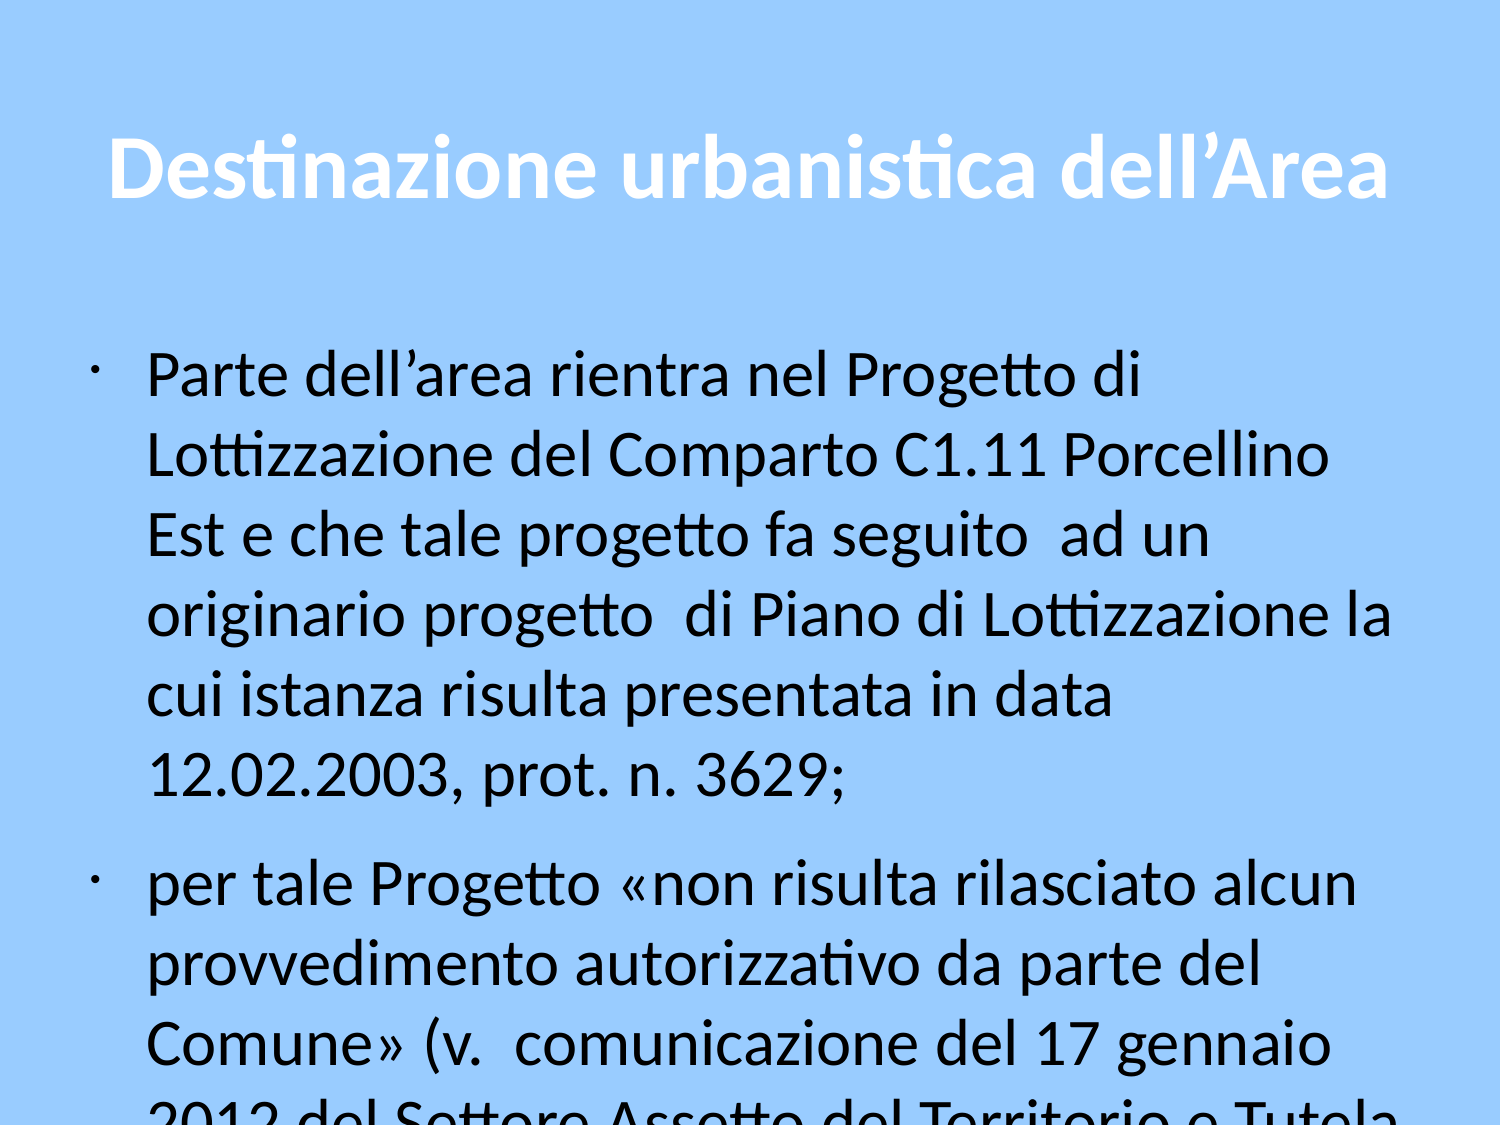

# Destinazione urbanistica dell’Area
Parte dell’area rientra nel Progetto di Lottizzazione del Comparto C1.11 Porcellino Est e che tale progetto fa seguito ad un originario progetto di Piano di Lottizzazione la cui istanza risulta presentata in data 12.02.2003, prot. n. 3629;
per tale Progetto «non risulta rilasciato alcun provvedimento autorizzativo da parte del Comune» (v. comunicazione del 17 gennaio 2012 del Settore Assetto del Territorio e Tutela dell’Ambiente - U.O. Urbanistica - Risposta a richiesta di accesso agli atti del Gruppo Consiliare MoVimento 5 Stelle del 05.01.2012, prot. n. 264);